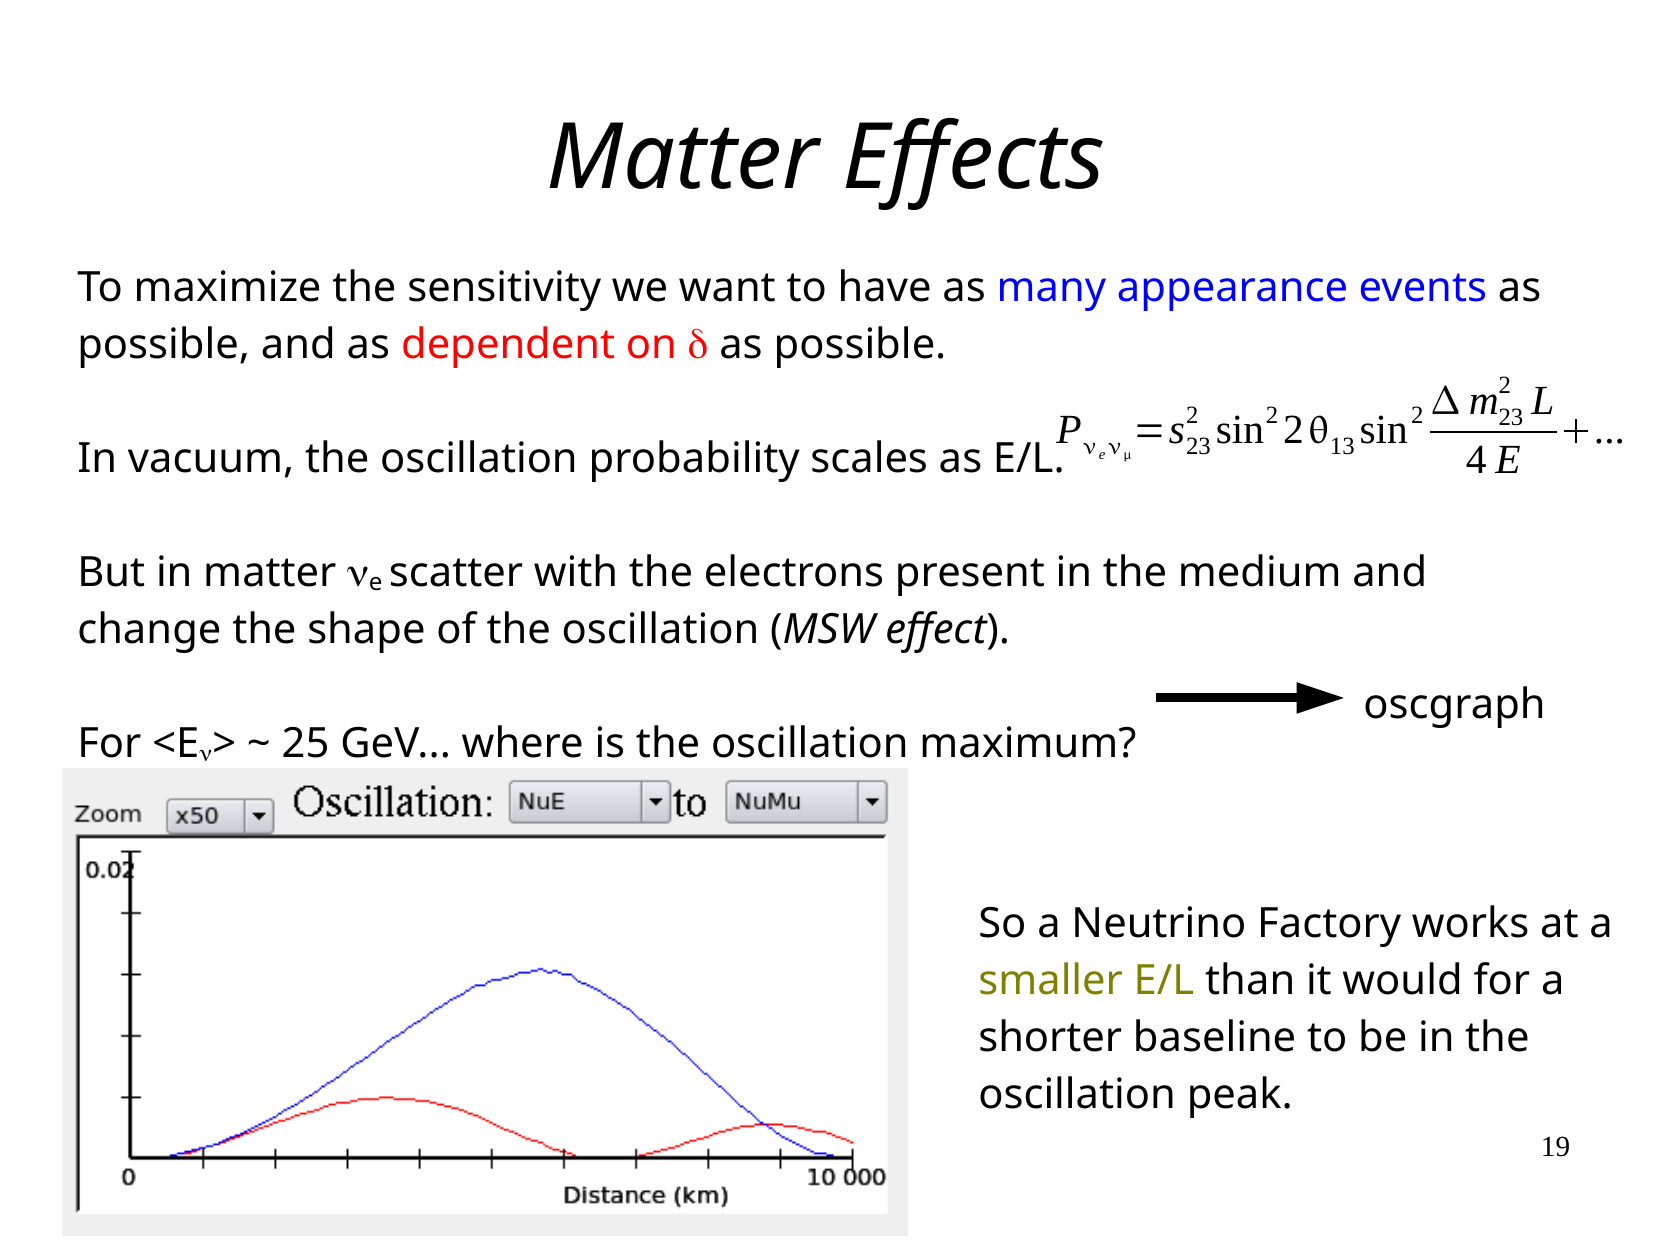

# Matter Effects
To maximize the sensitivity we want to have as many appearance events as possible, and as dependent on d as possible.
In vacuum, the oscillation probability scales as E/L.
But in matter ne scatter with the electrons present in the medium and change the shape of the oscillation (MSW effect).
For <En> ~ 25 GeV... where is the oscillation maximum?
oscgraph
So a Neutrino Factory works at a smaller E/L than it would for a shorter baseline to be in the oscillation peak.
19